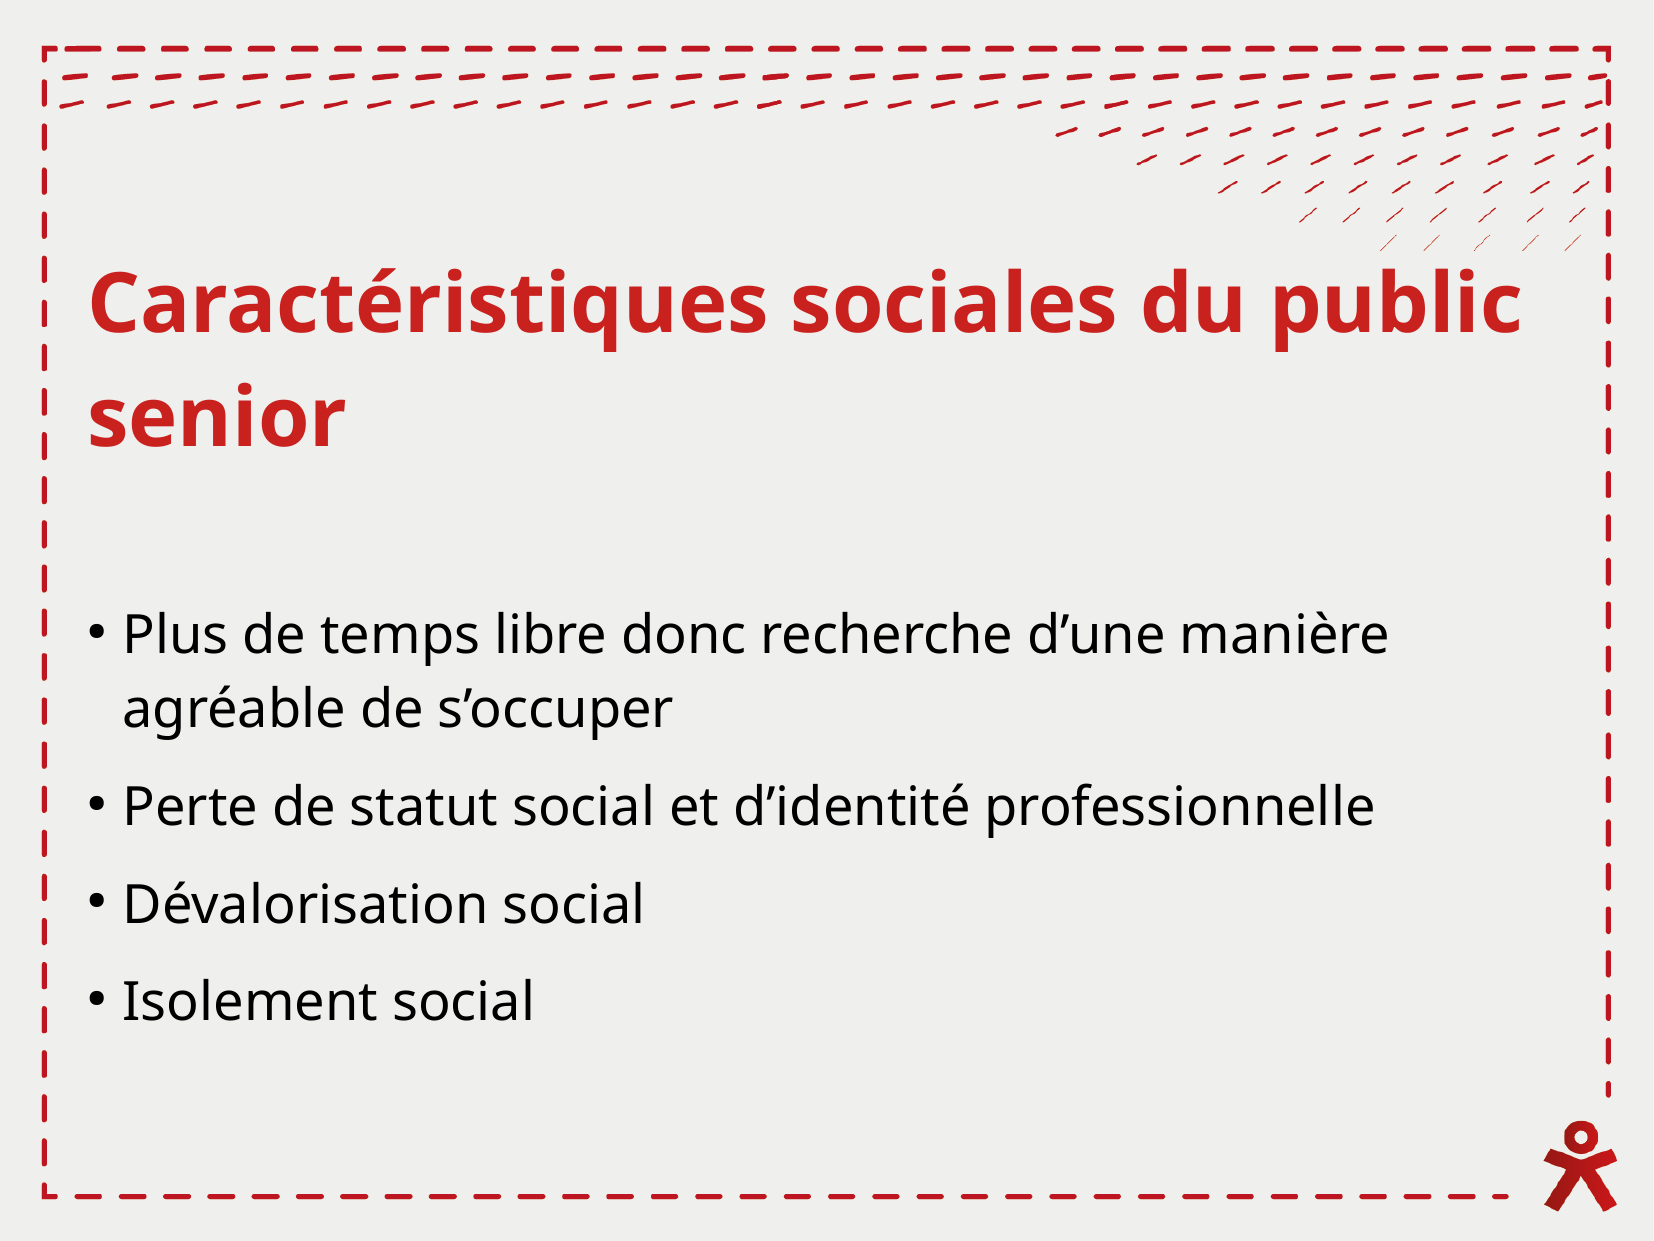

Caractéristiques sociales du public senior
Plus de temps libre donc recherche d’une manière agréable de s’occuper
Perte de statut social et d’identité professionnelle
Dévalorisation social
Isolement social